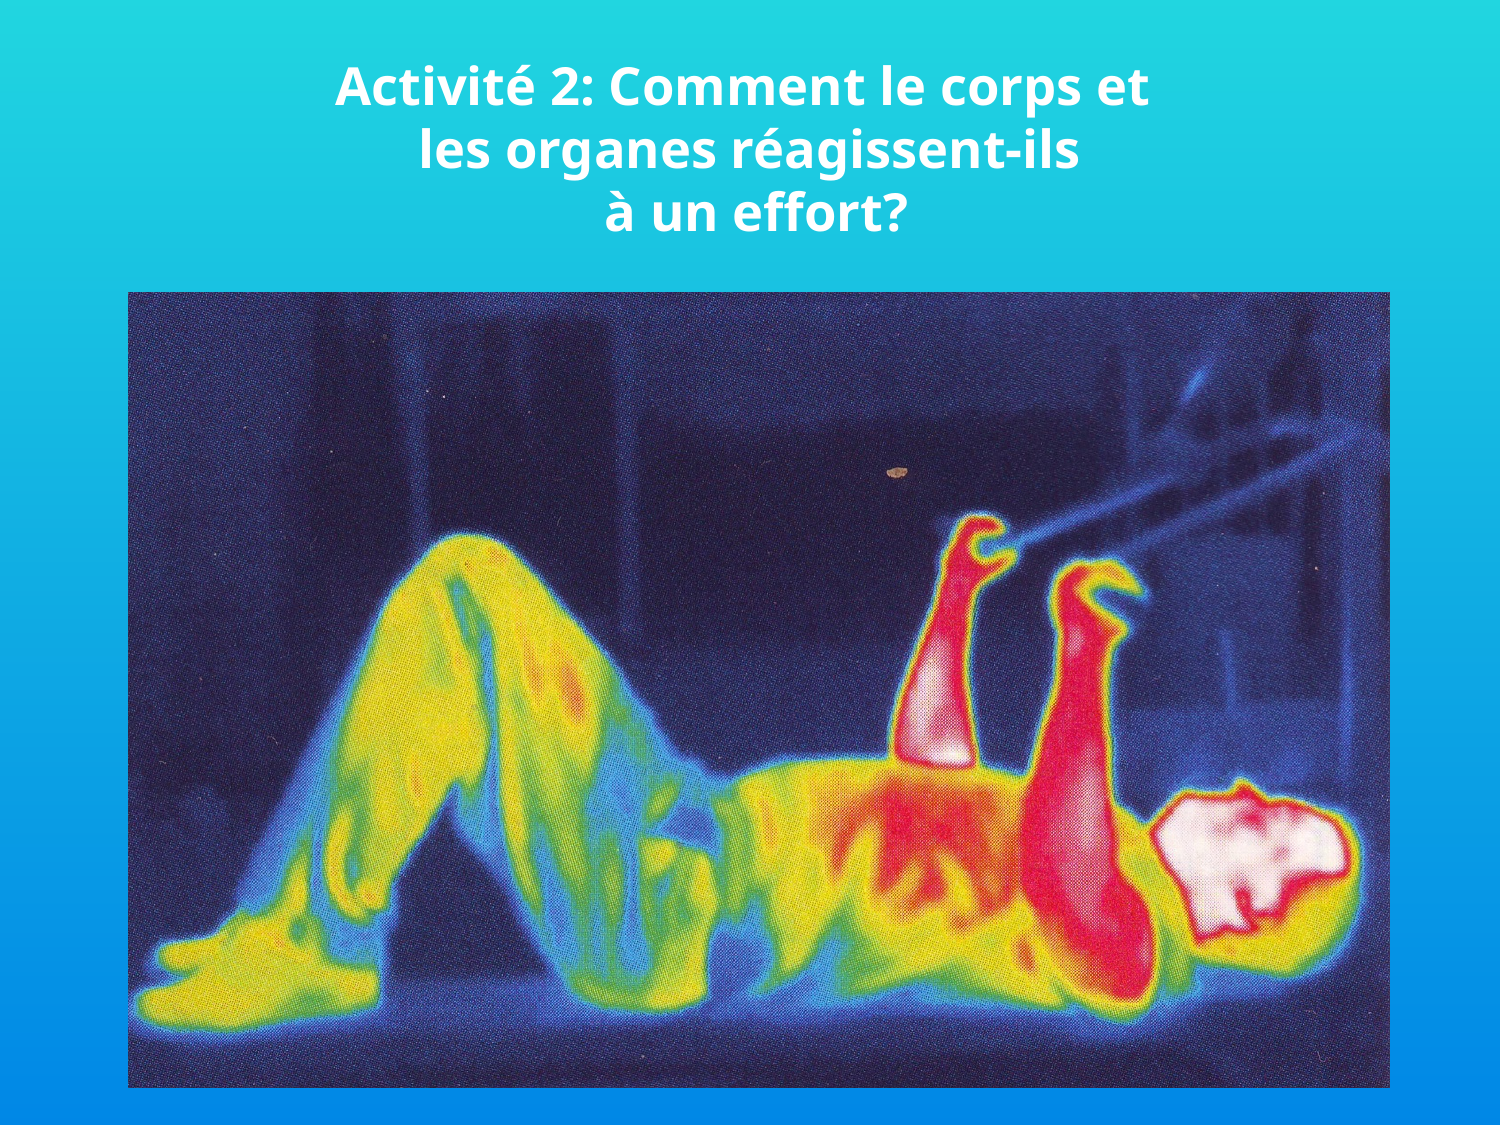

# Activité 2: Comment le corps et les organes réagissent-ils à un effort?